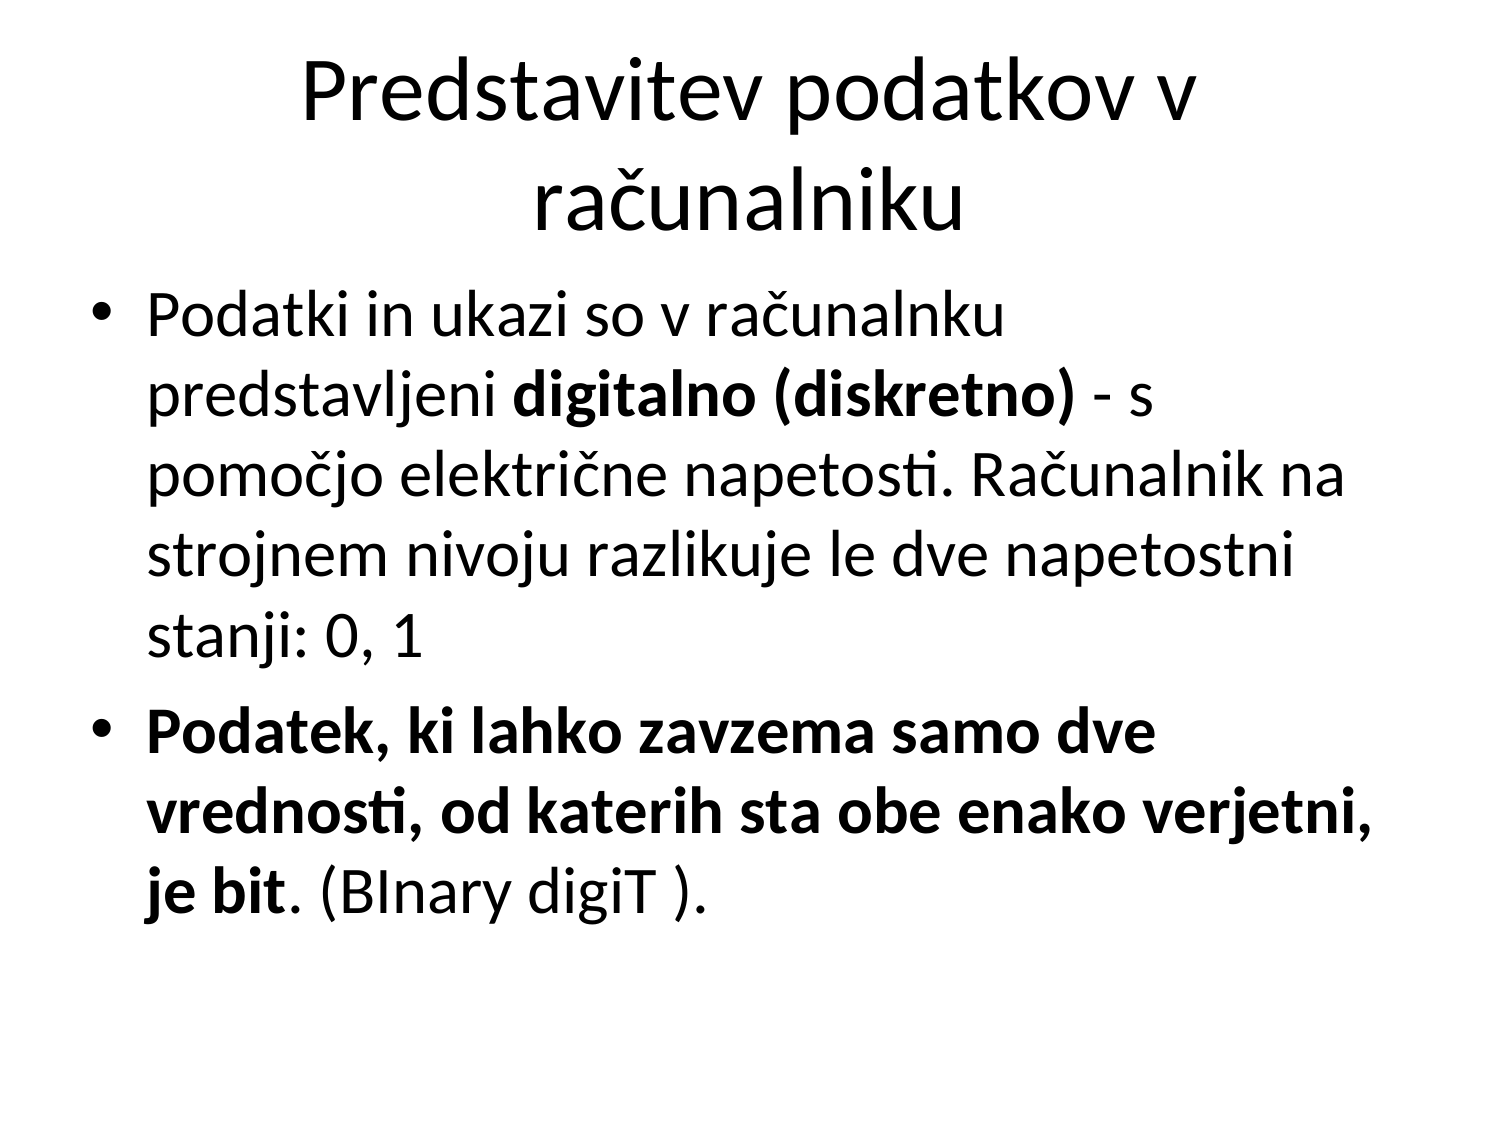

# Predstavitev podatkov v računalniku
Podatki in ukazi so v računalnku predstavljeni digitalno (diskretno) - s pomočjo električne napetosti. Računalnik na strojnem nivoju razlikuje le dve napetostni stanji: 0, 1
Podatek, ki lahko zavzema samo dve vrednosti, od katerih sta obe enako verjetni, je bit. (BInary digiT ).